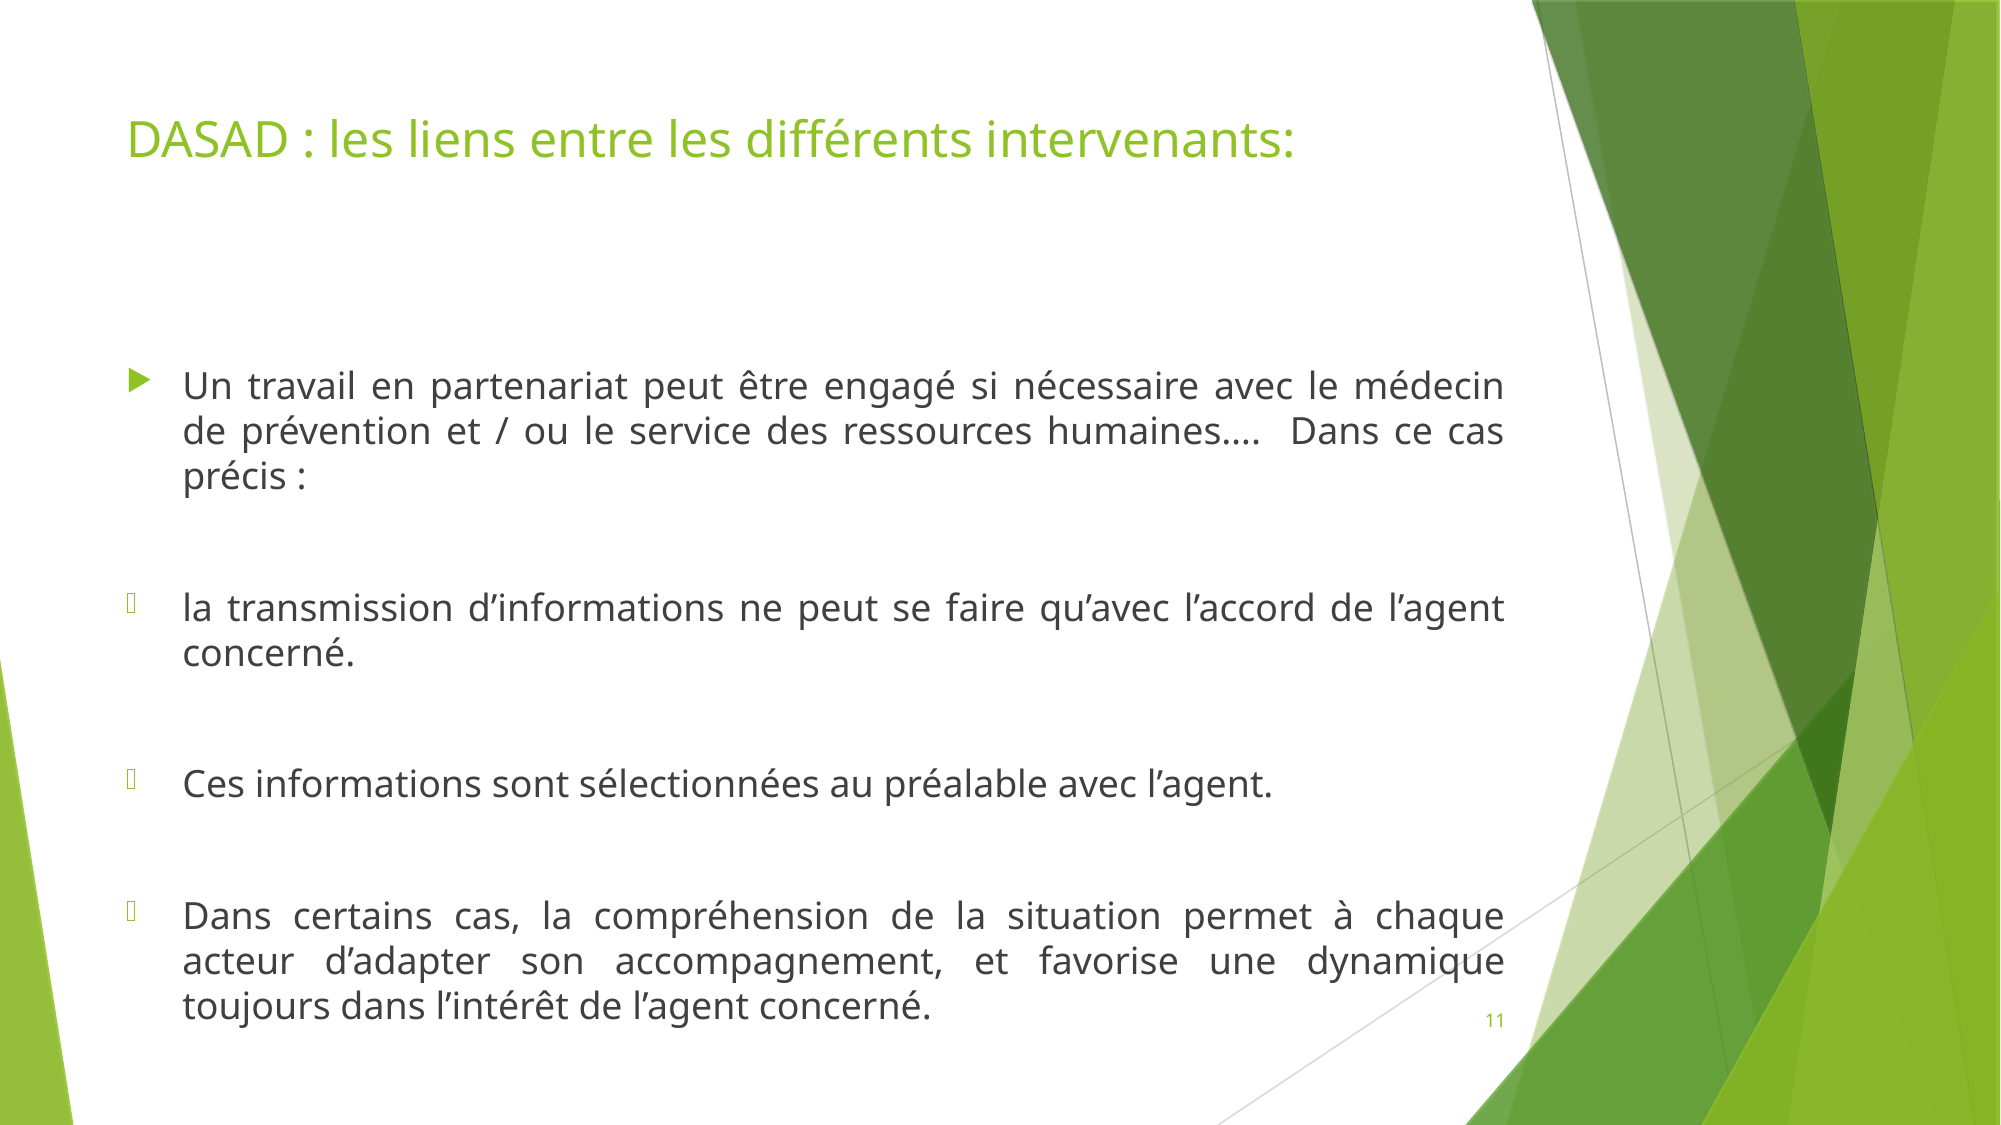

# DASAD : les liens entre les différents intervenants:
Un travail en partenariat peut être engagé si nécessaire avec le médecin de prévention et / ou le service des ressources humaines…. Dans ce cas précis :
la transmission d’informations ne peut se faire qu’avec l’accord de l’agent concerné.
Ces informations sont sélectionnées au préalable avec l’agent.
Dans certains cas, la compréhension de la situation permet à chaque acteur d’adapter son accompagnement, et favorise une dynamique toujours dans l’intérêt de l’agent concerné.